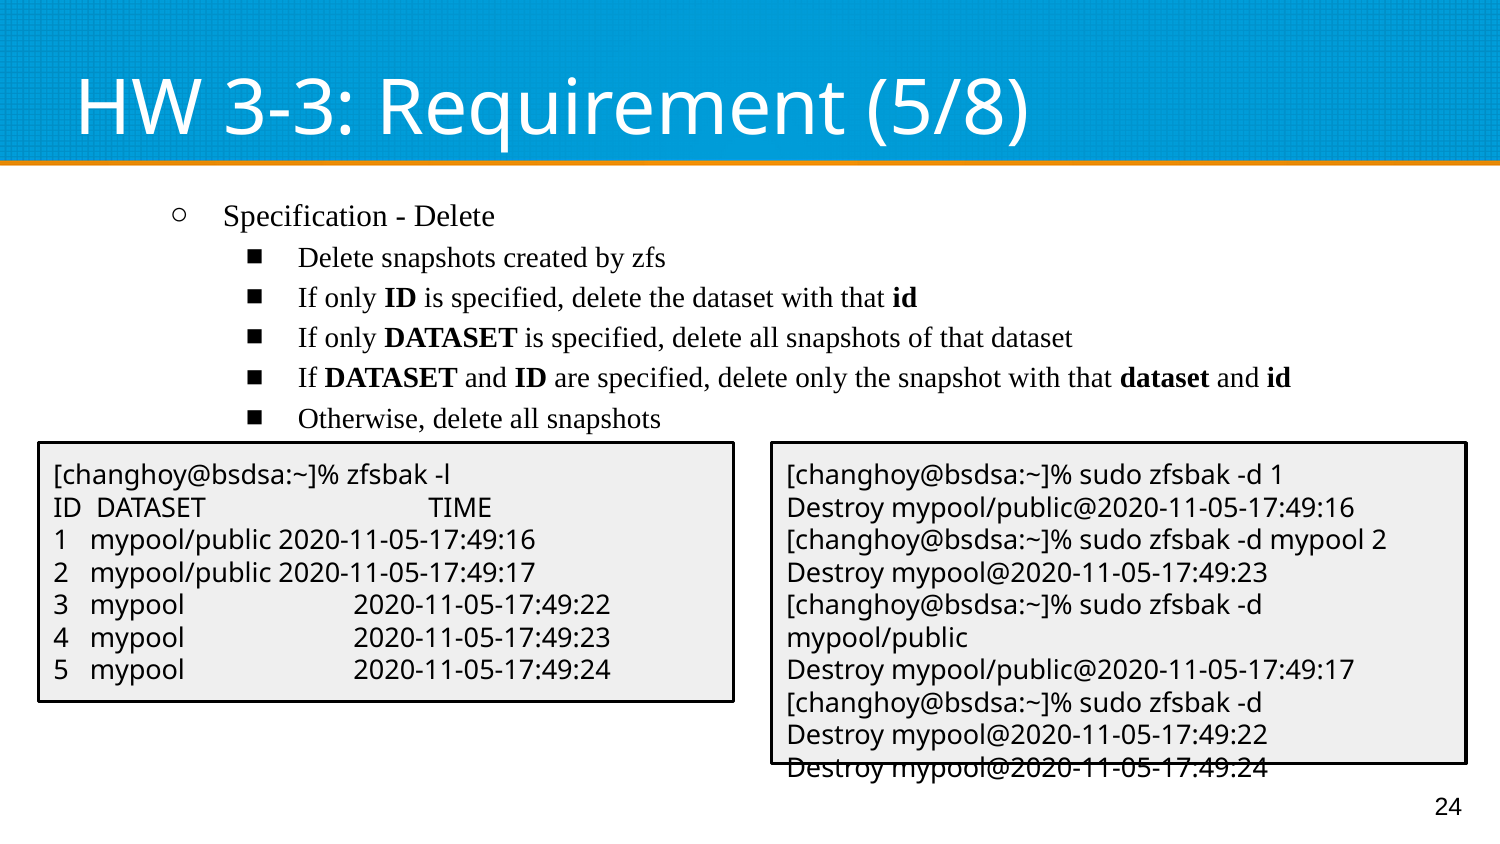

# HW 3-3: Requirement (5/8)
Specification - Delete
Delete snapshots created by zfs
If only ID is specified, delete the dataset with that id
If only DATASET is specified, delete all snapshots of that dataset
If DATASET and ID are specified, delete only the snapshot with that dataset and id
Otherwise, delete all snapshots
[changhoy@bsdsa:~]% zfsbak -l
ID DATASET			TIME
1 mypool/public	2020-11-05-17:49:16
2 mypool/public	2020-11-05-17:49:17
3 mypool			2020-11-05-17:49:22
4 mypool			2020-11-05-17:49:23
5 mypool			2020-11-05-17:49:24
[changhoy@bsdsa:~]% sudo zfsbak -d 1
Destroy mypool/public@2020-11-05-17:49:16
[changhoy@bsdsa:~]% sudo zfsbak -d mypool 2
Destroy mypool@2020-11-05-17:49:23
[changhoy@bsdsa:~]% sudo zfsbak -d mypool/public
Destroy mypool/public@2020-11-05-17:49:17
[changhoy@bsdsa:~]% sudo zfsbak -d
Destroy mypool@2020-11-05-17:49:22
Destroy mypool@2020-11-05-17:49:24